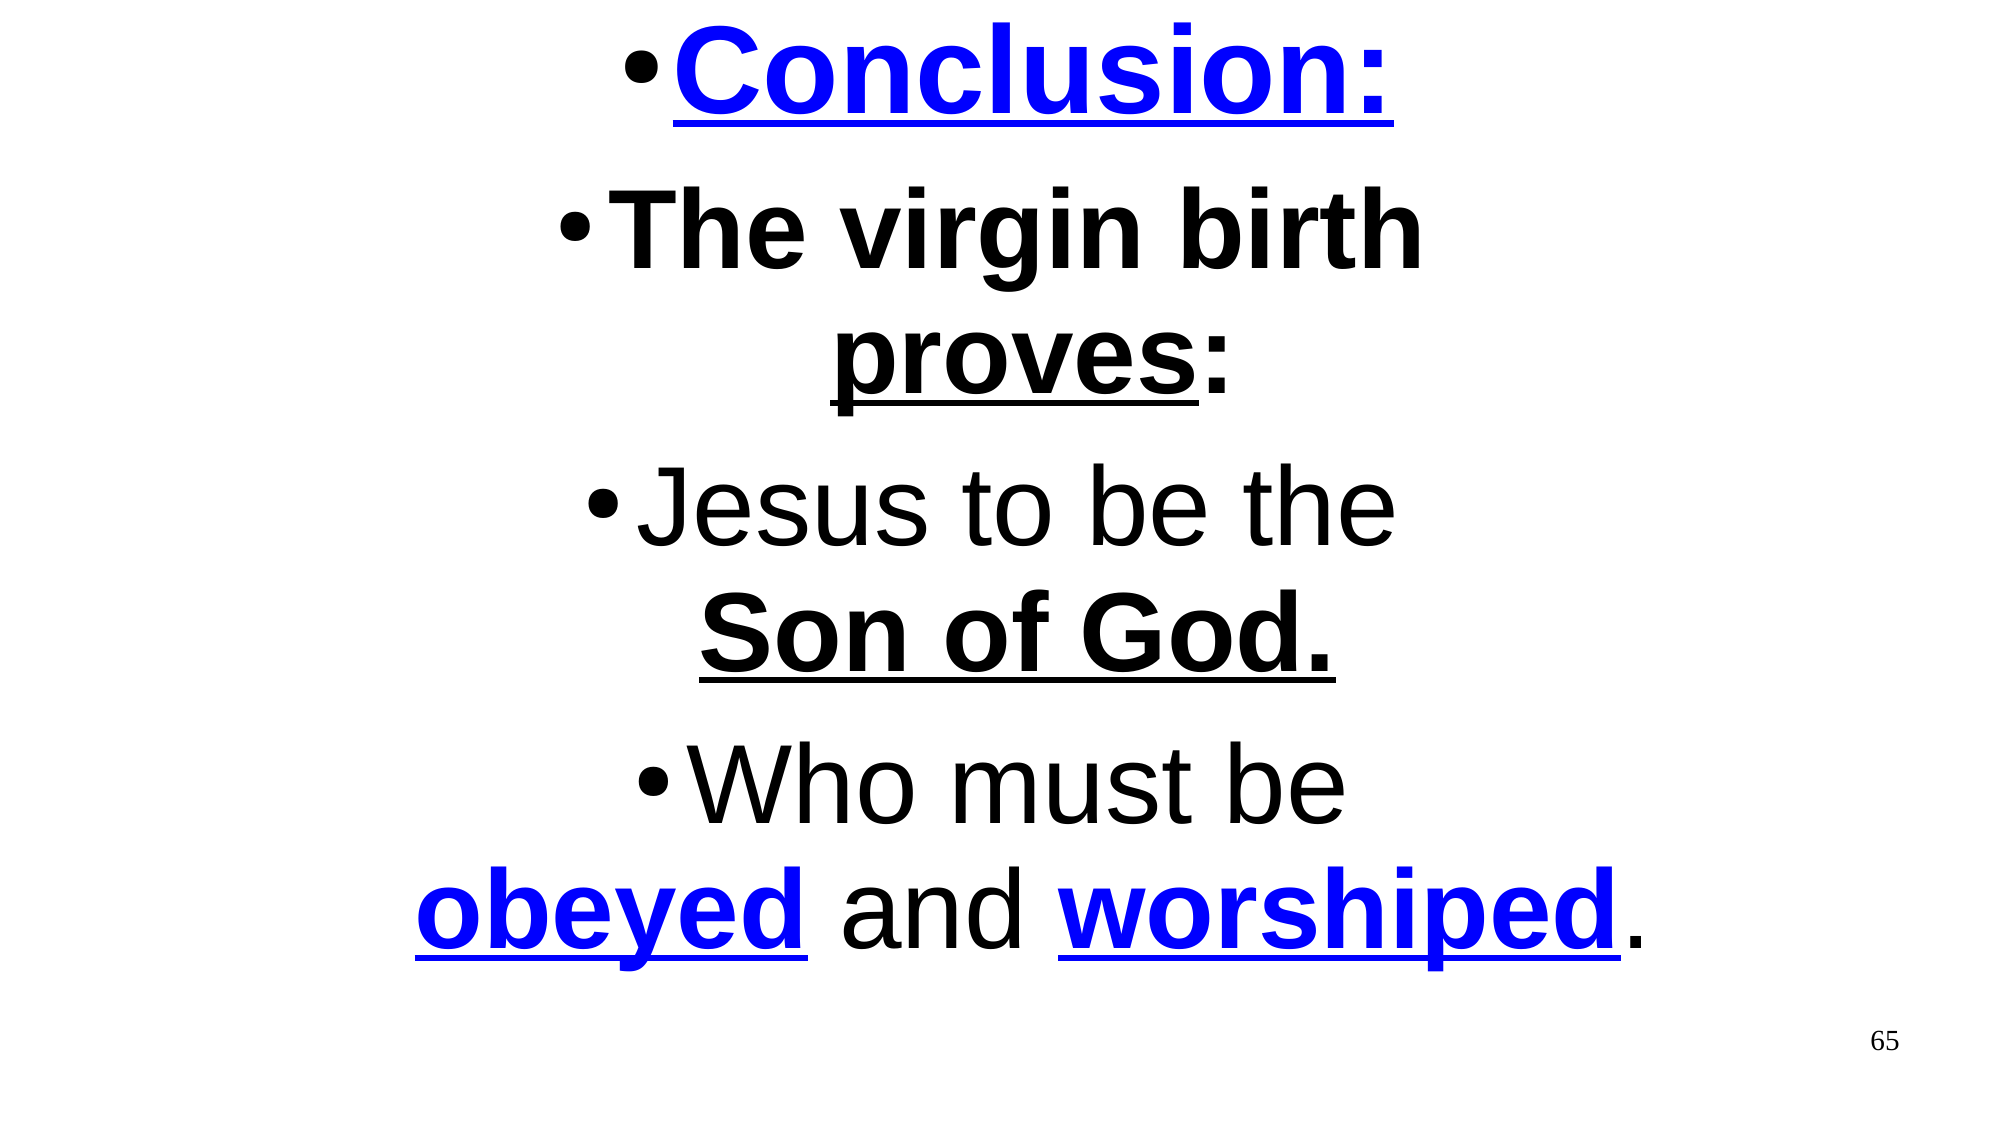

# Conclusion:
The virgin birth
proves:
Jesus to be the
Son of God.
Who must be
obeyed and worshiped.
65